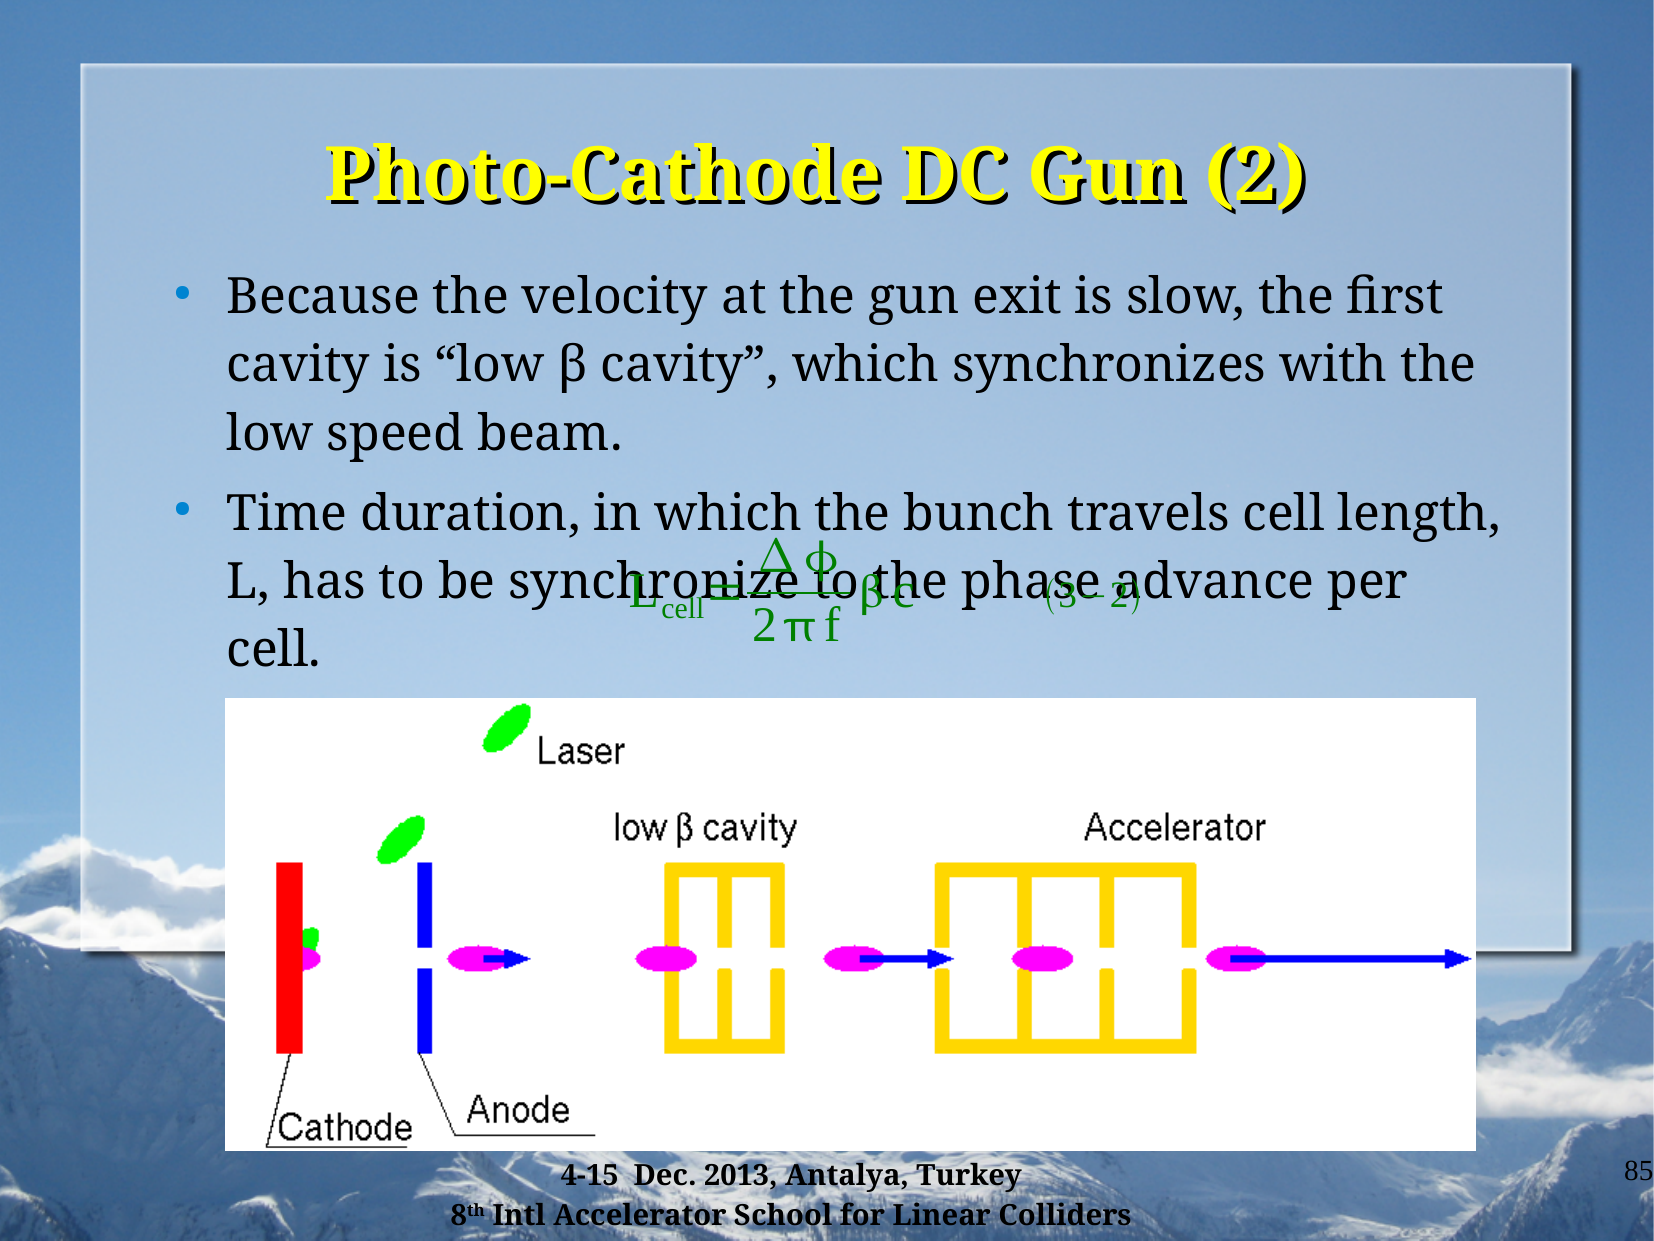

# Photo-Cathode DC Gun (2)
Because the velocity at the gun exit is slow, the first cavity is “low β cavity”, which synchronizes with the low speed beam.
Time duration, in which the bunch travels cell length, L, has to be synchronize to the phase advance per cell.
85